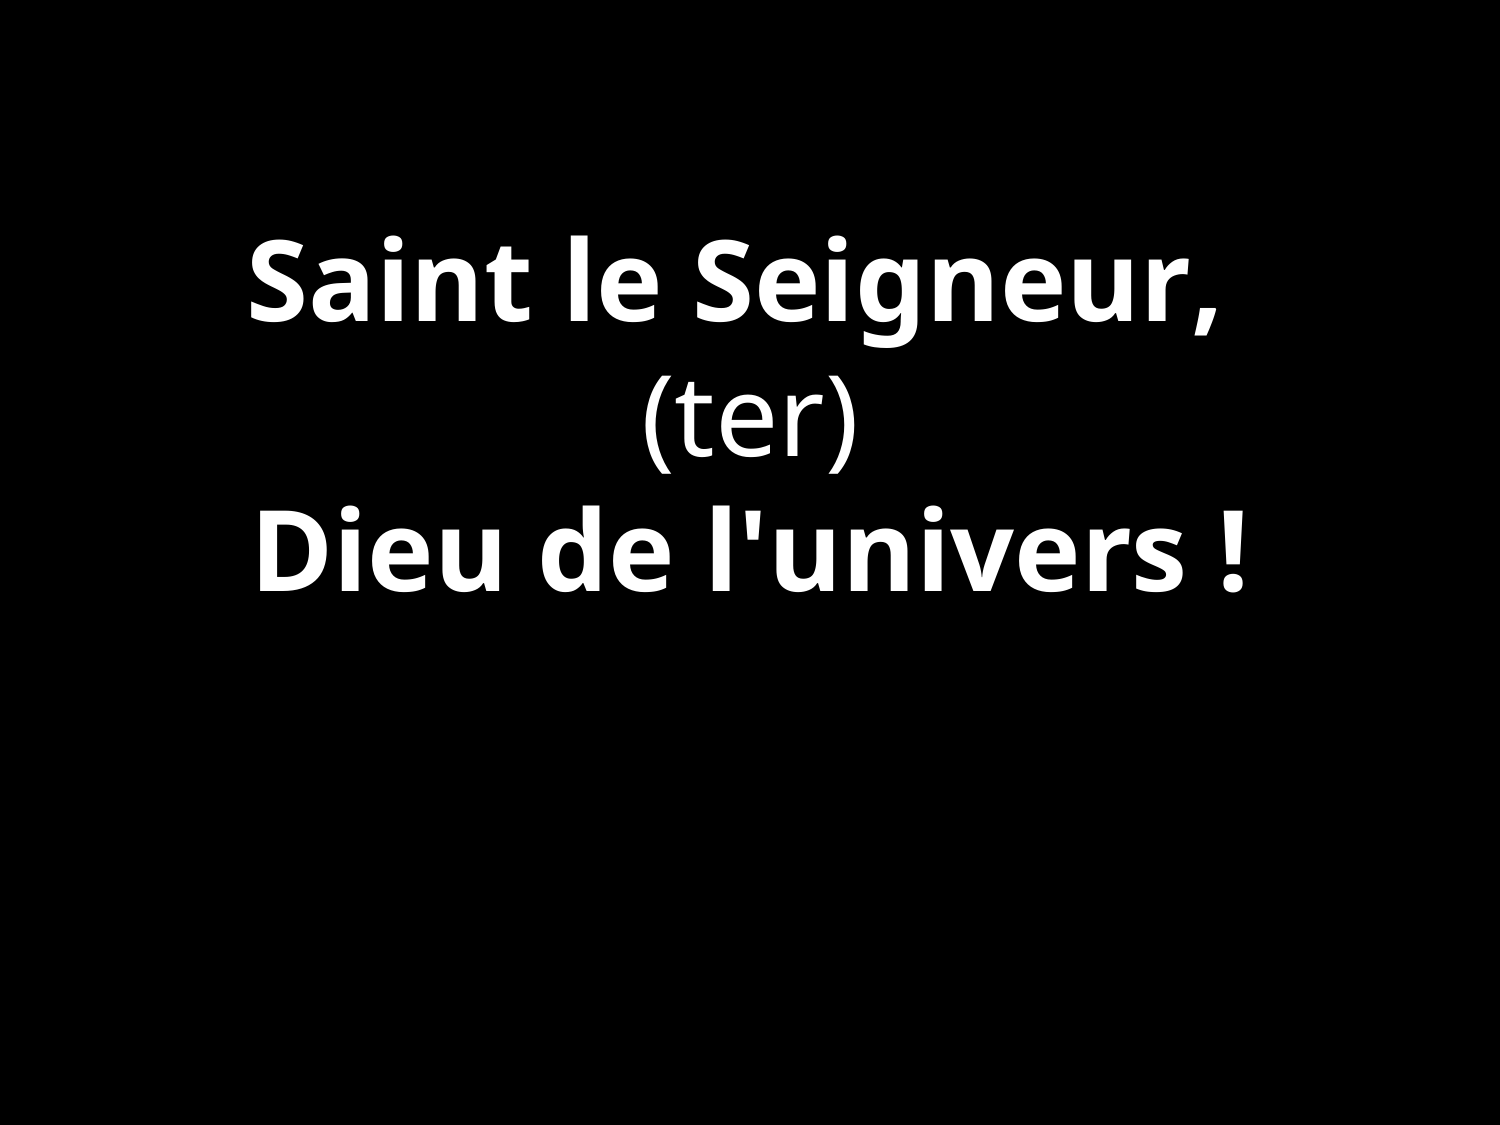

Saint le Seigneur,
(ter)
Dieu de l'univers !